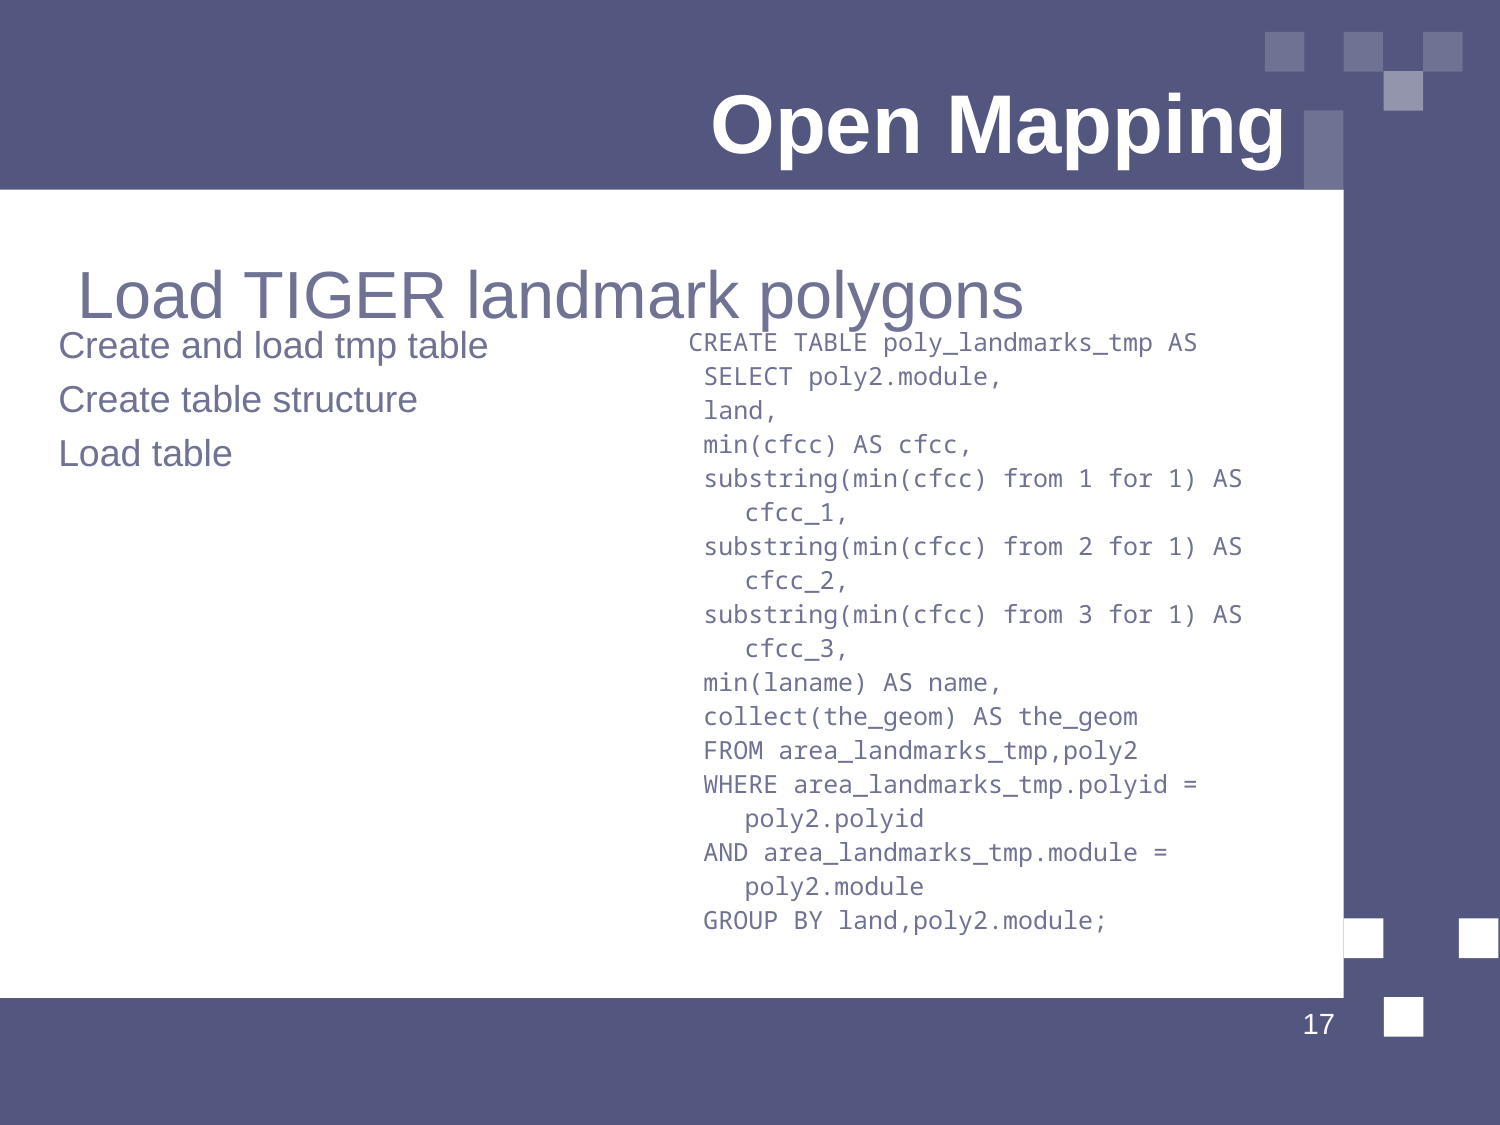

# Open Mapping
 Load TIGER landmark polygons
Create and load tmp table
Create table structure
Load table
CREATE TABLE poly_landmarks_tmp AS
 SELECT poly2.module,
 land,
 min(cfcc) AS cfcc,
 substring(min(cfcc) from 1 for 1) AS cfcc_1,
 substring(min(cfcc) from 2 for 1) AS cfcc_2,
 substring(min(cfcc) from 3 for 1) AS cfcc_3,
 min(laname) AS name,
 collect(the_geom) AS the_geom
 FROM area_landmarks_tmp,poly2
 WHERE area_landmarks_tmp.polyid = poly2.polyid
 AND area_landmarks_tmp.module = poly2.module
 GROUP BY land,poly2.module;
17